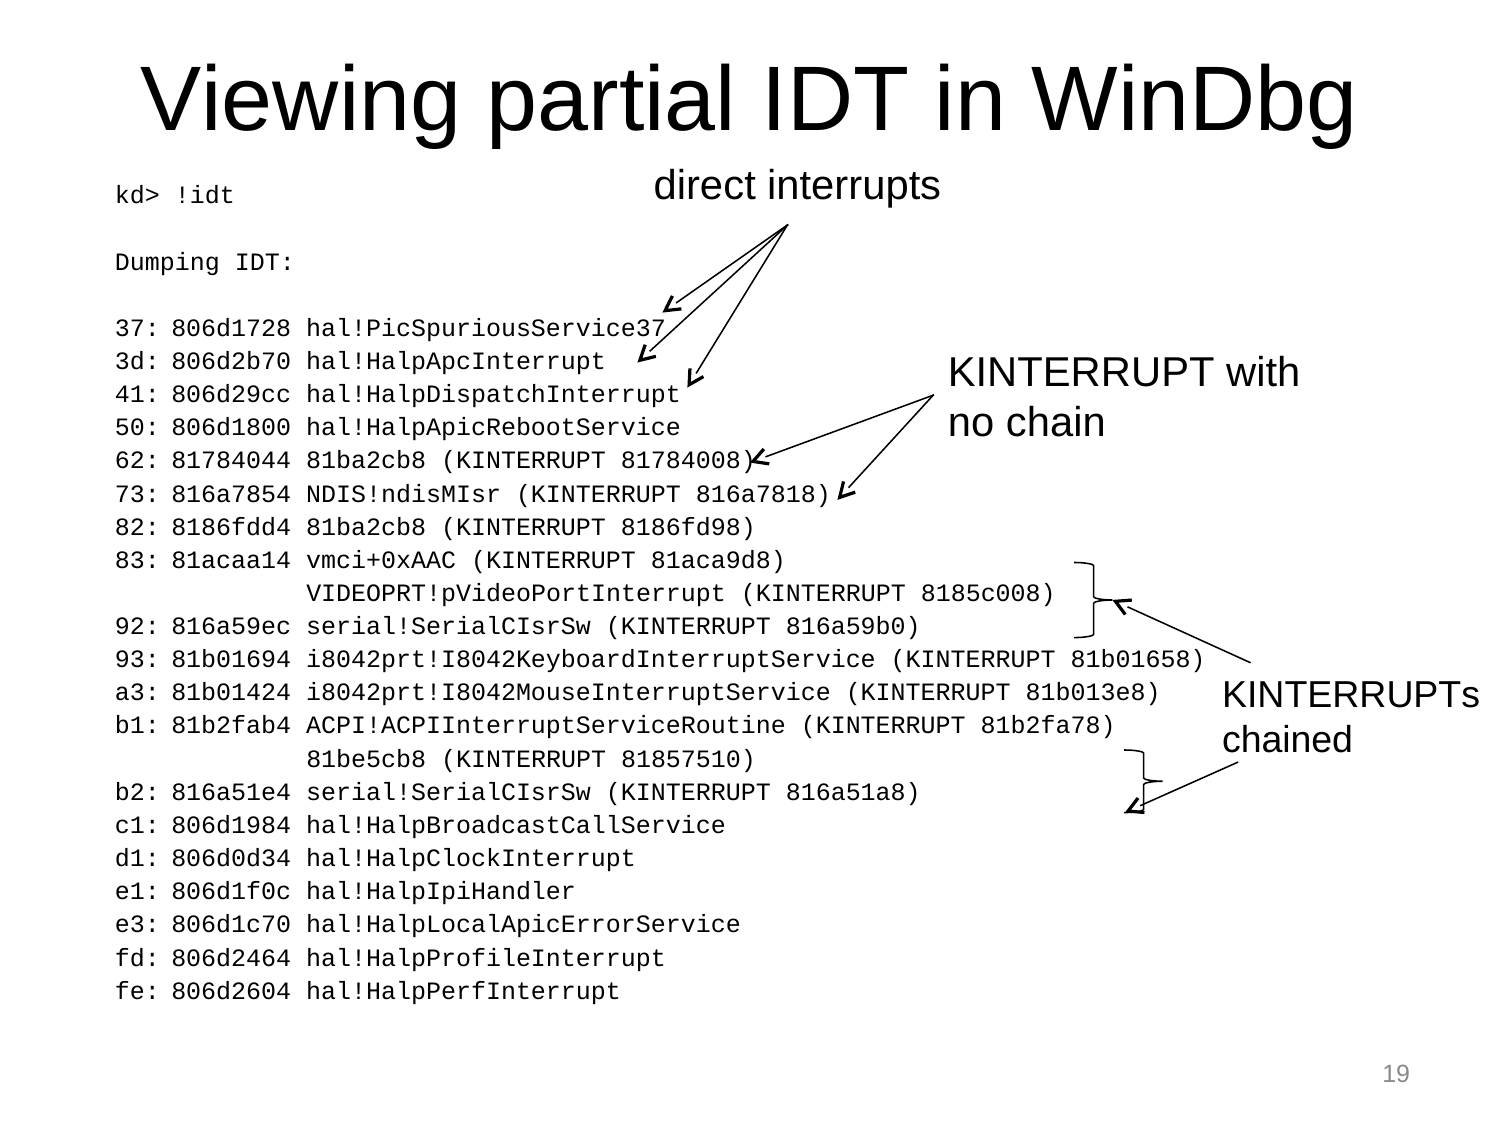

# Viewing partial IDT in WinDbg
direct interrupts
kd> !idt
Dumping IDT:
37:	806d1728 hal!PicSpuriousService37
3d:	806d2b70 hal!HalpApcInterrupt
41:	806d29cc hal!HalpDispatchInterrupt
50:	806d1800 hal!HalpApicRebootService
62:	81784044 81ba2cb8 (KINTERRUPT 81784008)
73:	816a7854 NDIS!ndisMIsr (KINTERRUPT 816a7818)
82:	8186fdd4 81ba2cb8 (KINTERRUPT 8186fd98)
83:	81acaa14 vmci+0xAAC (KINTERRUPT 81aca9d8)
	 VIDEOPRT!pVideoPortInterrupt (KINTERRUPT 8185c008)
92:	816a59ec serial!SerialCIsrSw (KINTERRUPT 816a59b0)
93:	81b01694 i8042prt!I8042KeyboardInterruptService (KINTERRUPT 81b01658)
a3:	81b01424 i8042prt!I8042MouseInterruptService (KINTERRUPT 81b013e8)
b1:	81b2fab4 ACPI!ACPIInterruptServiceRoutine (KINTERRUPT 81b2fa78)
	 81be5cb8 (KINTERRUPT 81857510)
b2:	816a51e4 serial!SerialCIsrSw (KINTERRUPT 816a51a8)
c1:	806d1984 hal!HalpBroadcastCallService
d1:	806d0d34 hal!HalpClockInterrupt
e1:	806d1f0c hal!HalpIpiHandler
e3:	806d1c70 hal!HalpLocalApicErrorService
fd:	806d2464 hal!HalpProfileInterrupt
fe:	806d2604 hal!HalpPerfInterrupt
KINTERRUPT with
no chain
KINTERRUPTs
chained